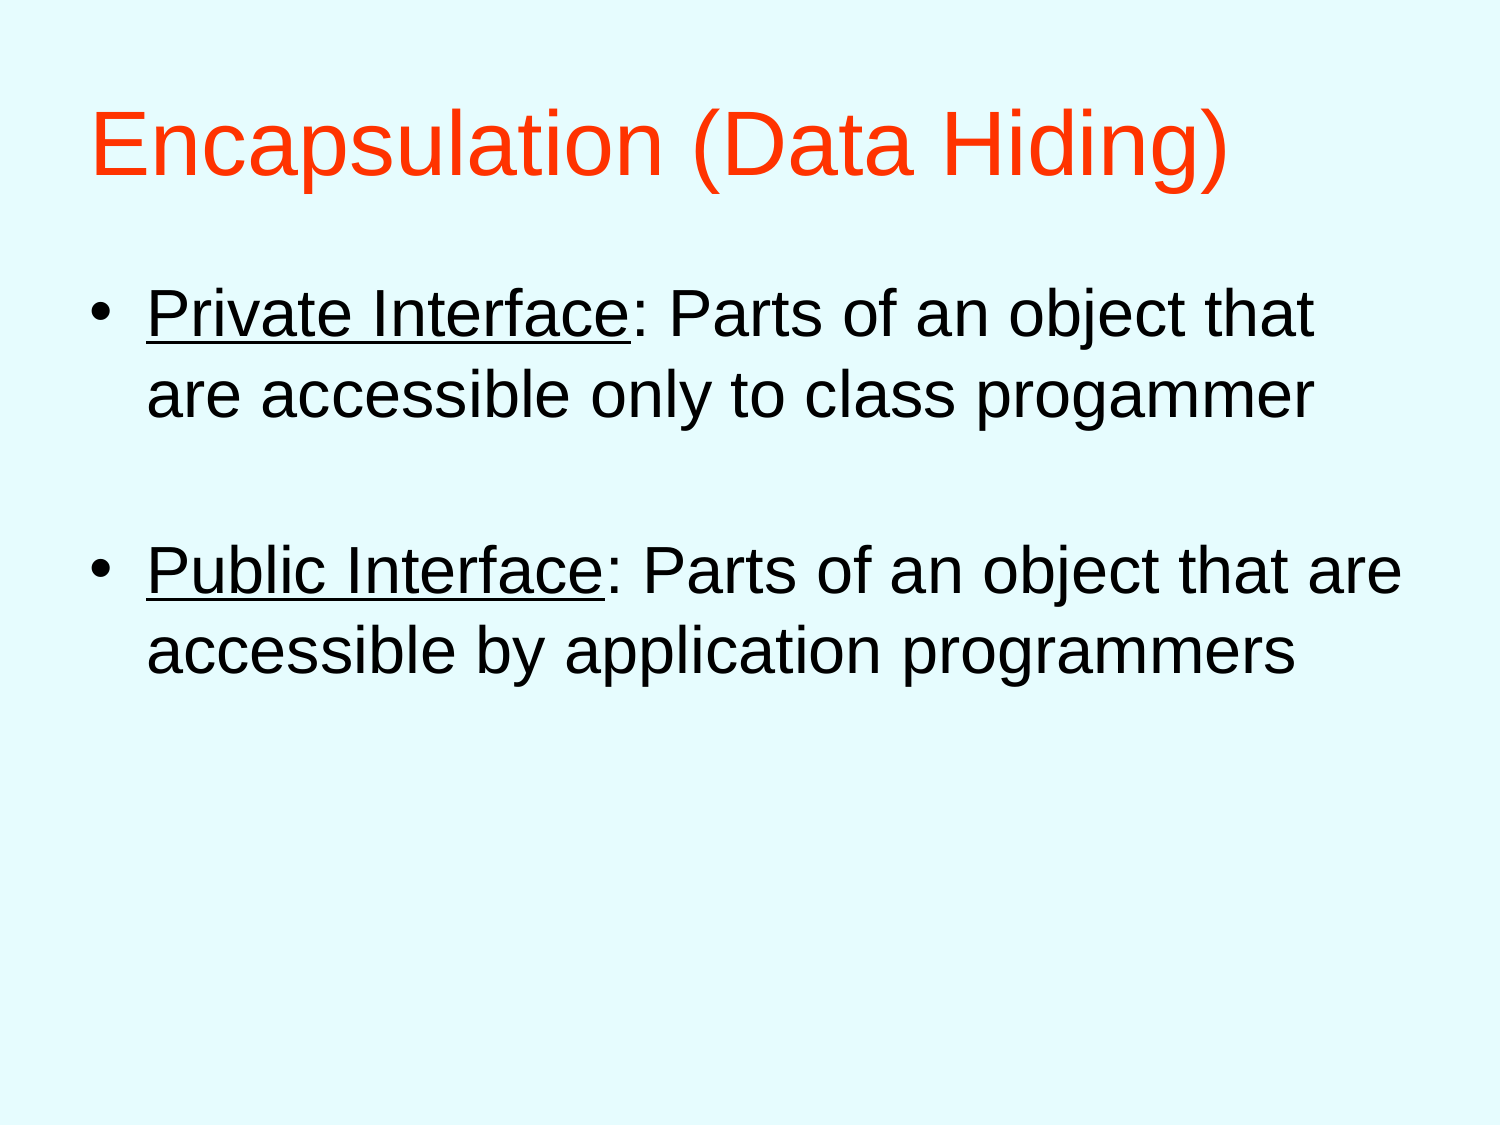

# Encapsulation (Data Hiding)
Private Interface: Parts of an object that are accessible only to class progammer
Public Interface: Parts of an object that are accessible by application programmers